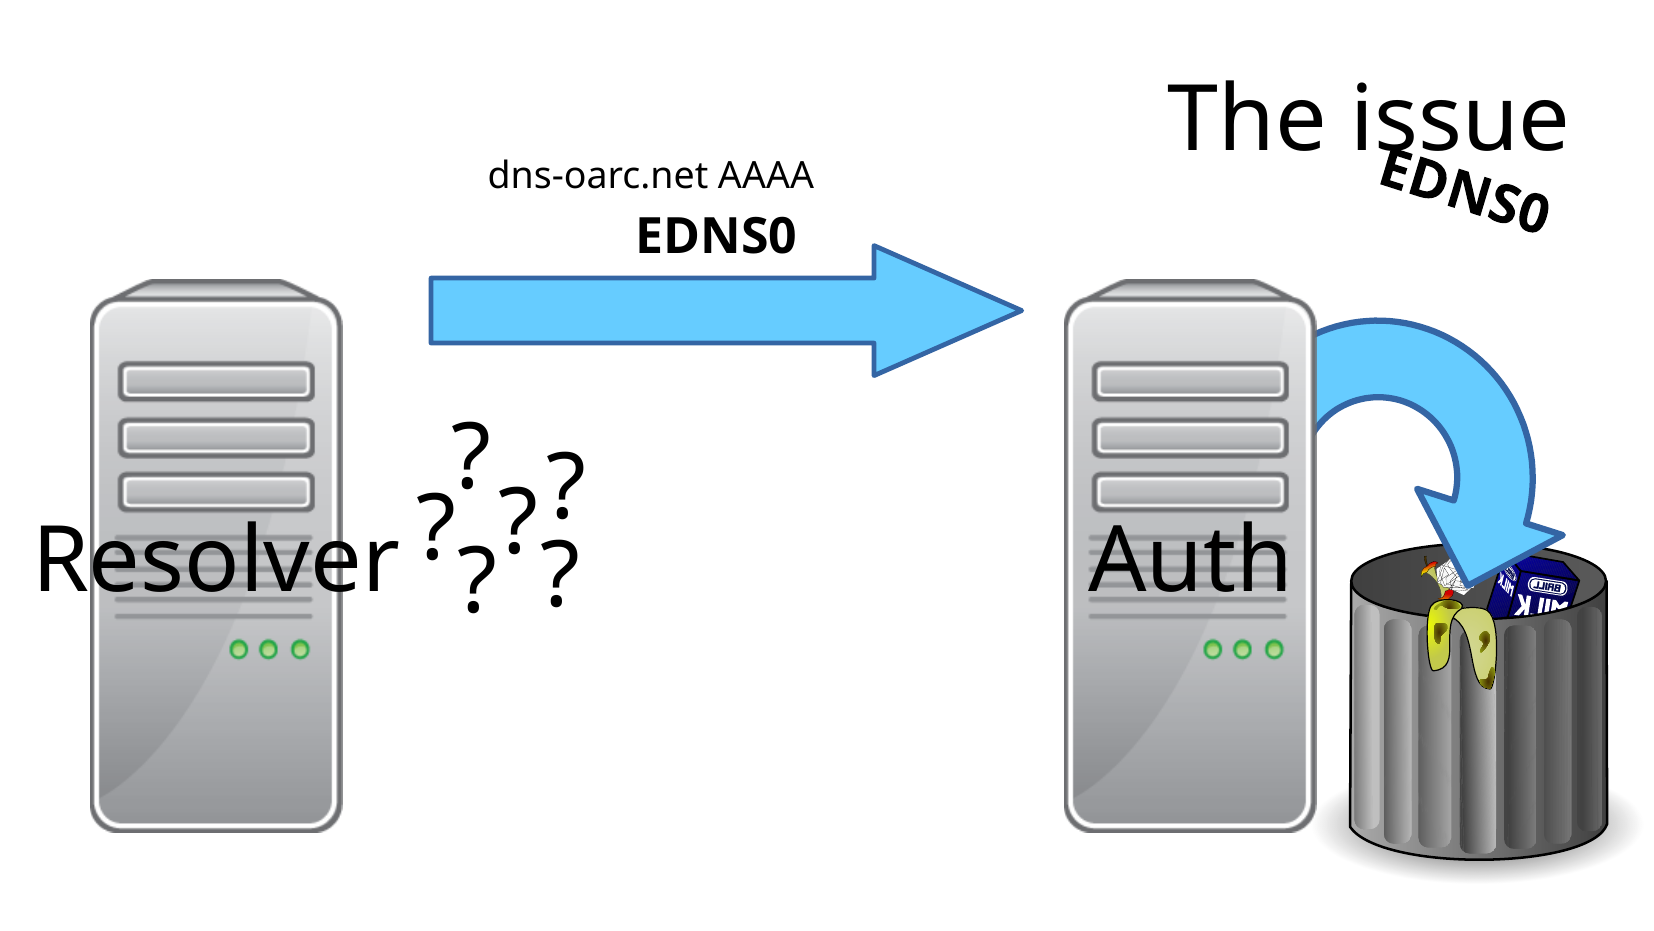

# The issue
dns-oarc.net AAAA
EDNS0
Resolver
Auth
EDNS0
?
?
?
?
?
?